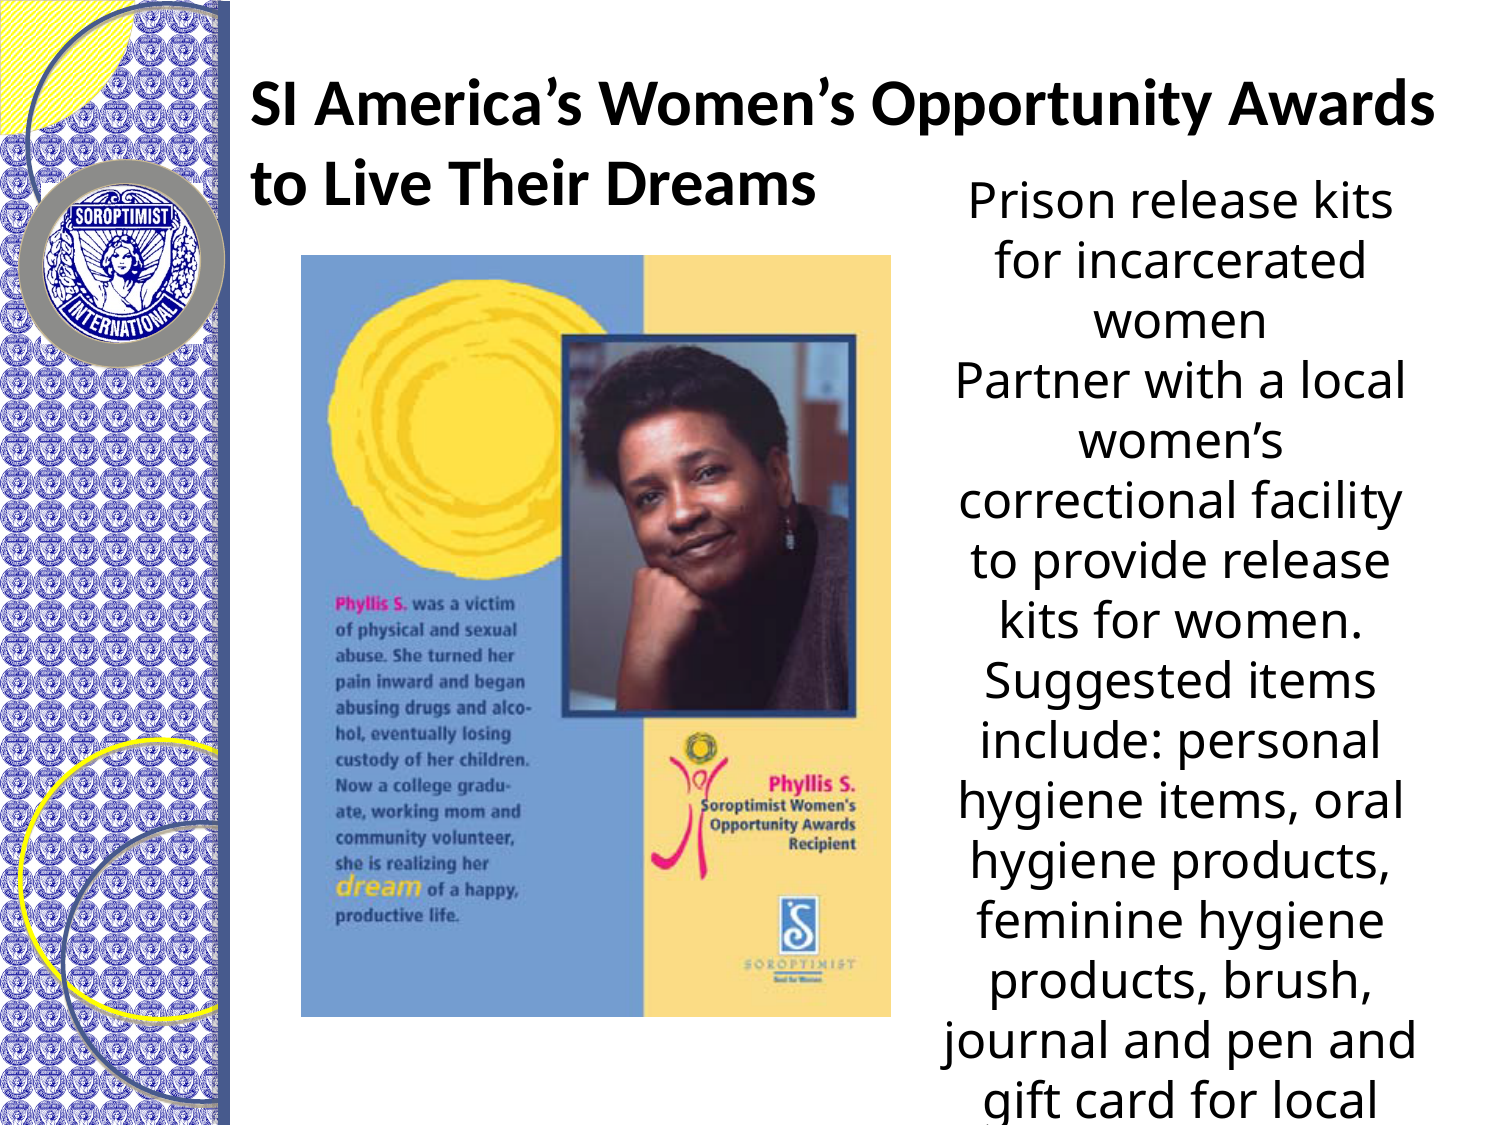

# SI America’s Women’s Opportunity Awards to Live Their Dreams
Prison release kits for incarcerated women
Partner with a local women’s correctional facility to provide release kits for women. Suggested items include: personal hygiene items, oral hygiene products, feminine hygiene products, brush, journal and pen and gift card for local department store.